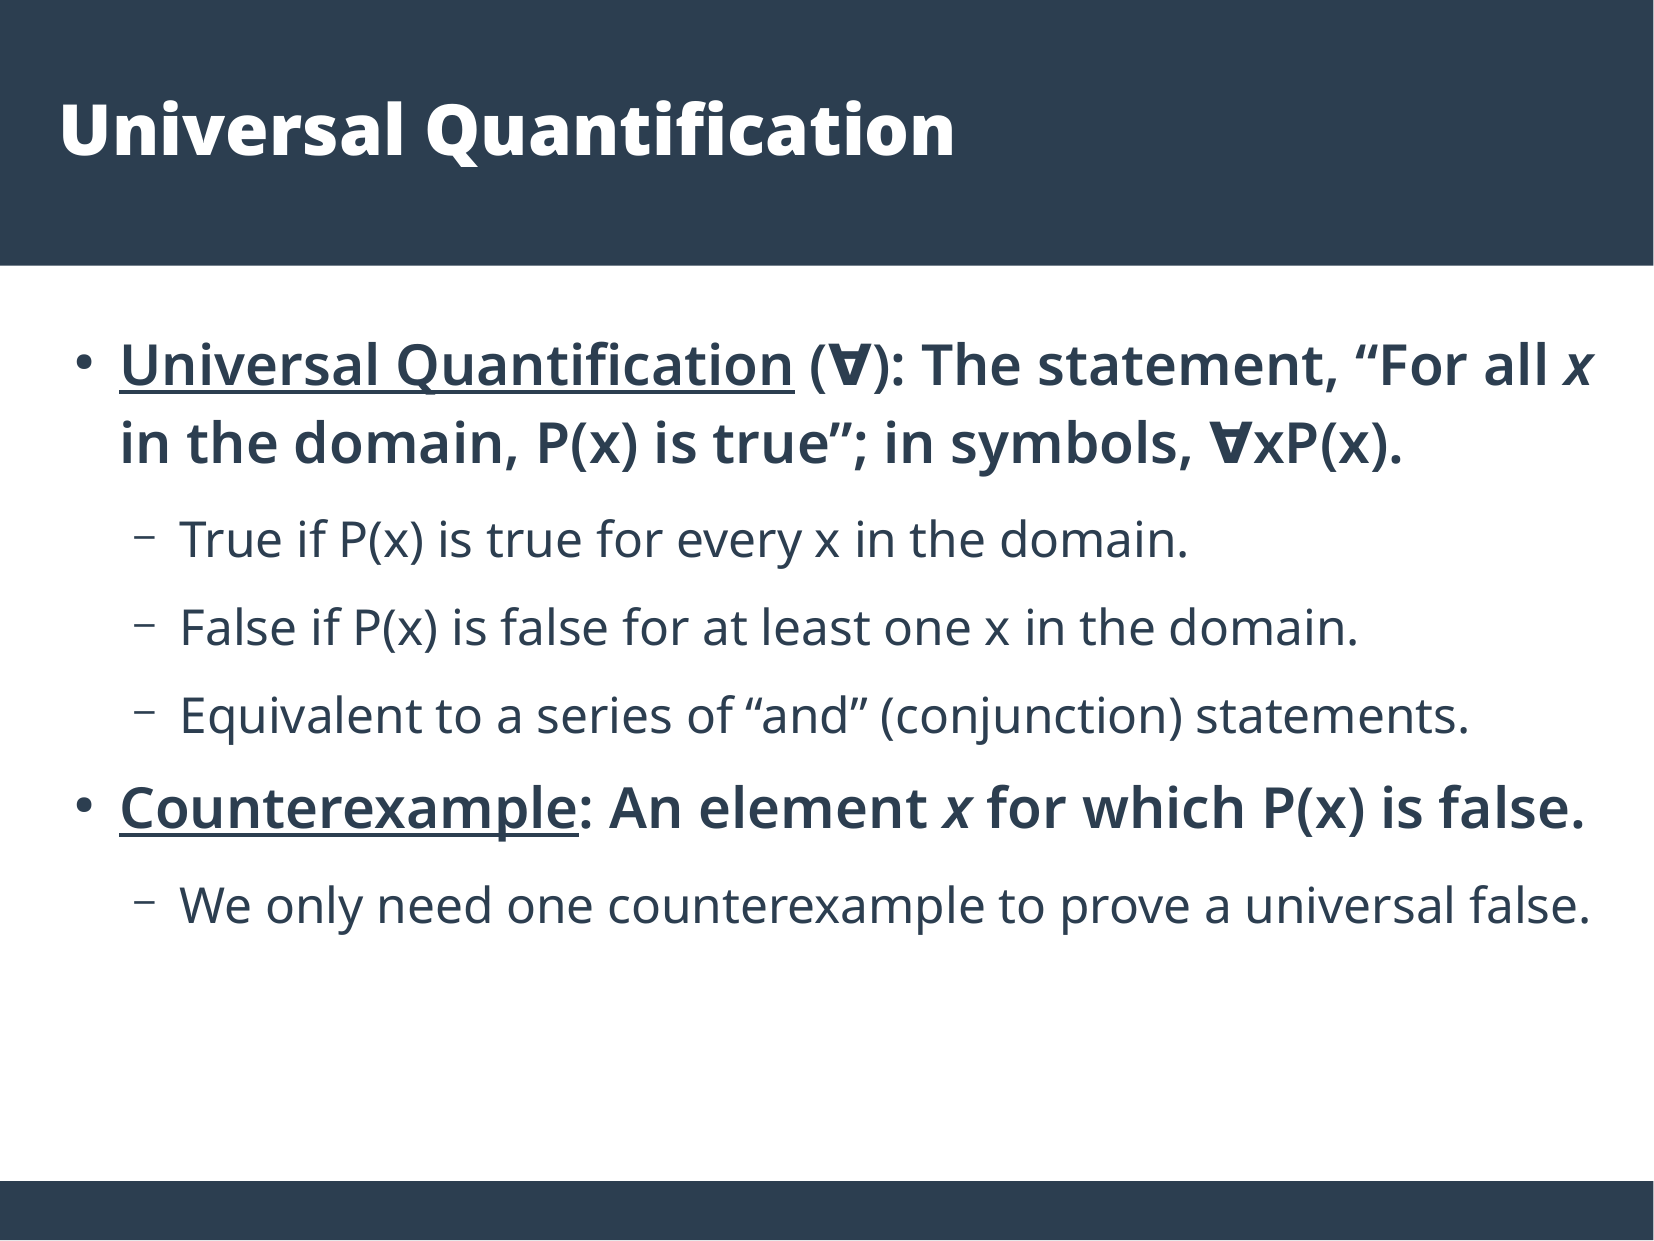

# Universal Quantification
Universal Quantification (∀): The statement, “For all x in the domain, P(x) is true”; in symbols, ∀xP(x).
True if P(x) is true for every x in the domain.
False if P(x) is false for at least one x in the domain.
Equivalent to a series of “and” (conjunction) statements.
Counterexample: An element x for which P(x) is false.
We only need one counterexample to prove a universal false.